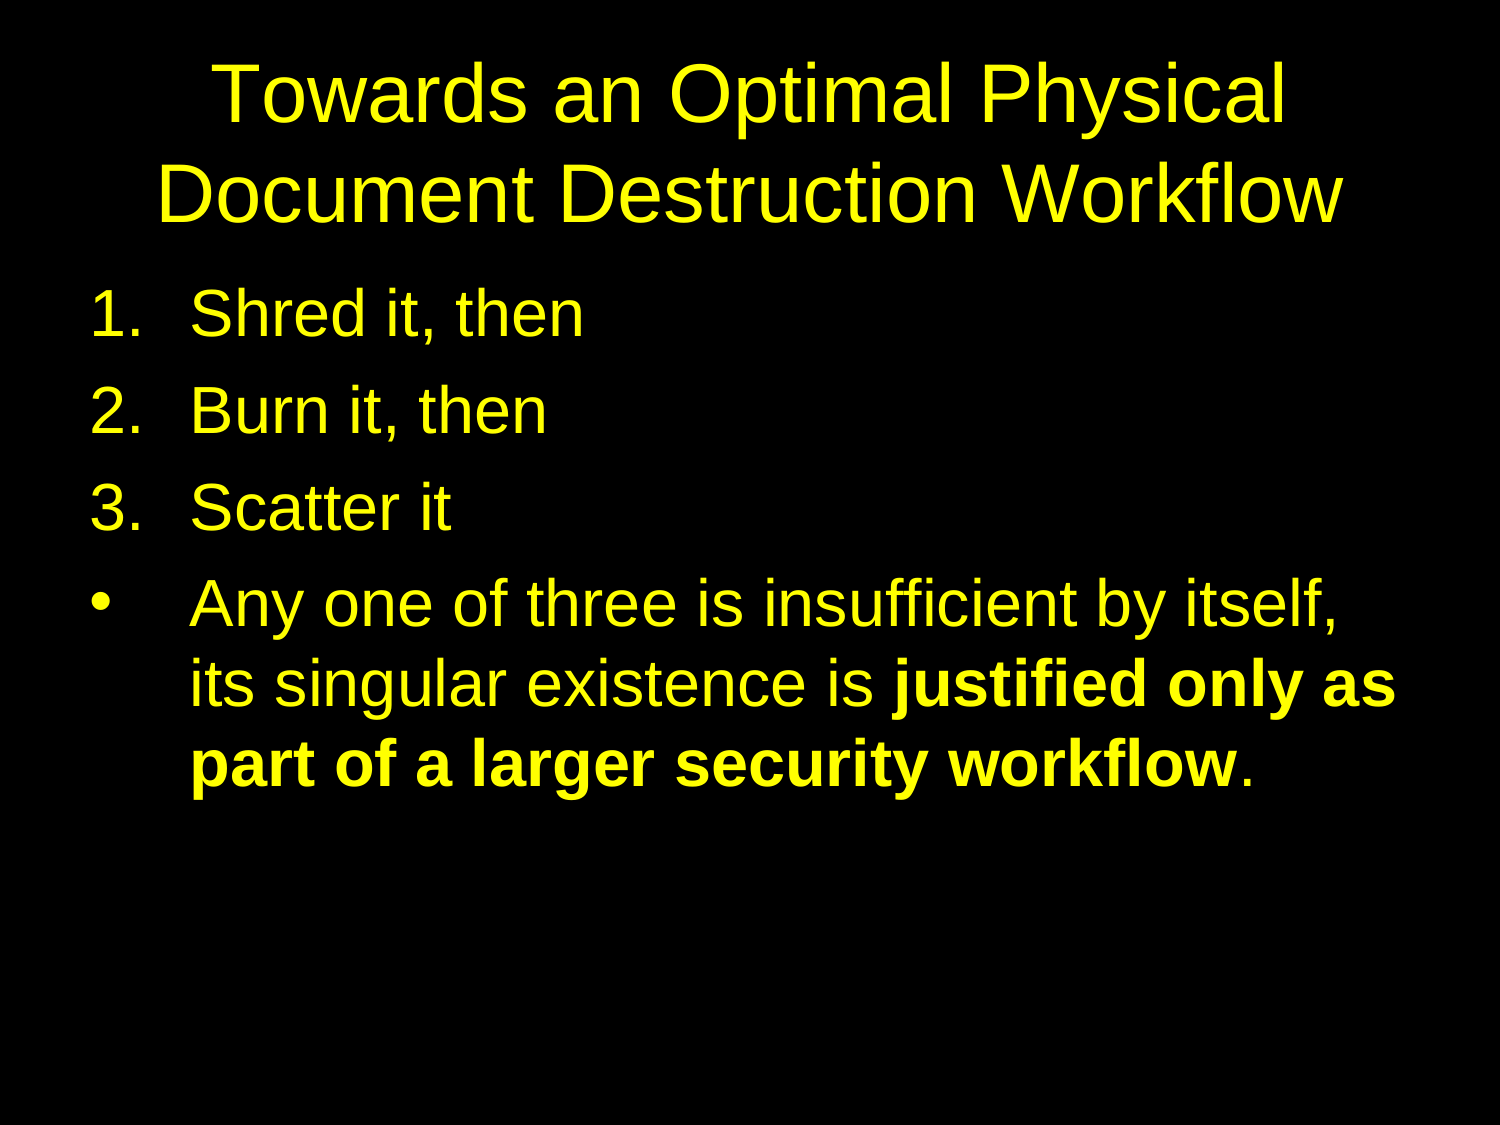

# Towards an Optimal Physical Document Destruction Workflow
Shred it, then
Burn it, then
Scatter it
Any one of three is insufficient by itself, its singular existence is justified only as part of a larger security workflow.